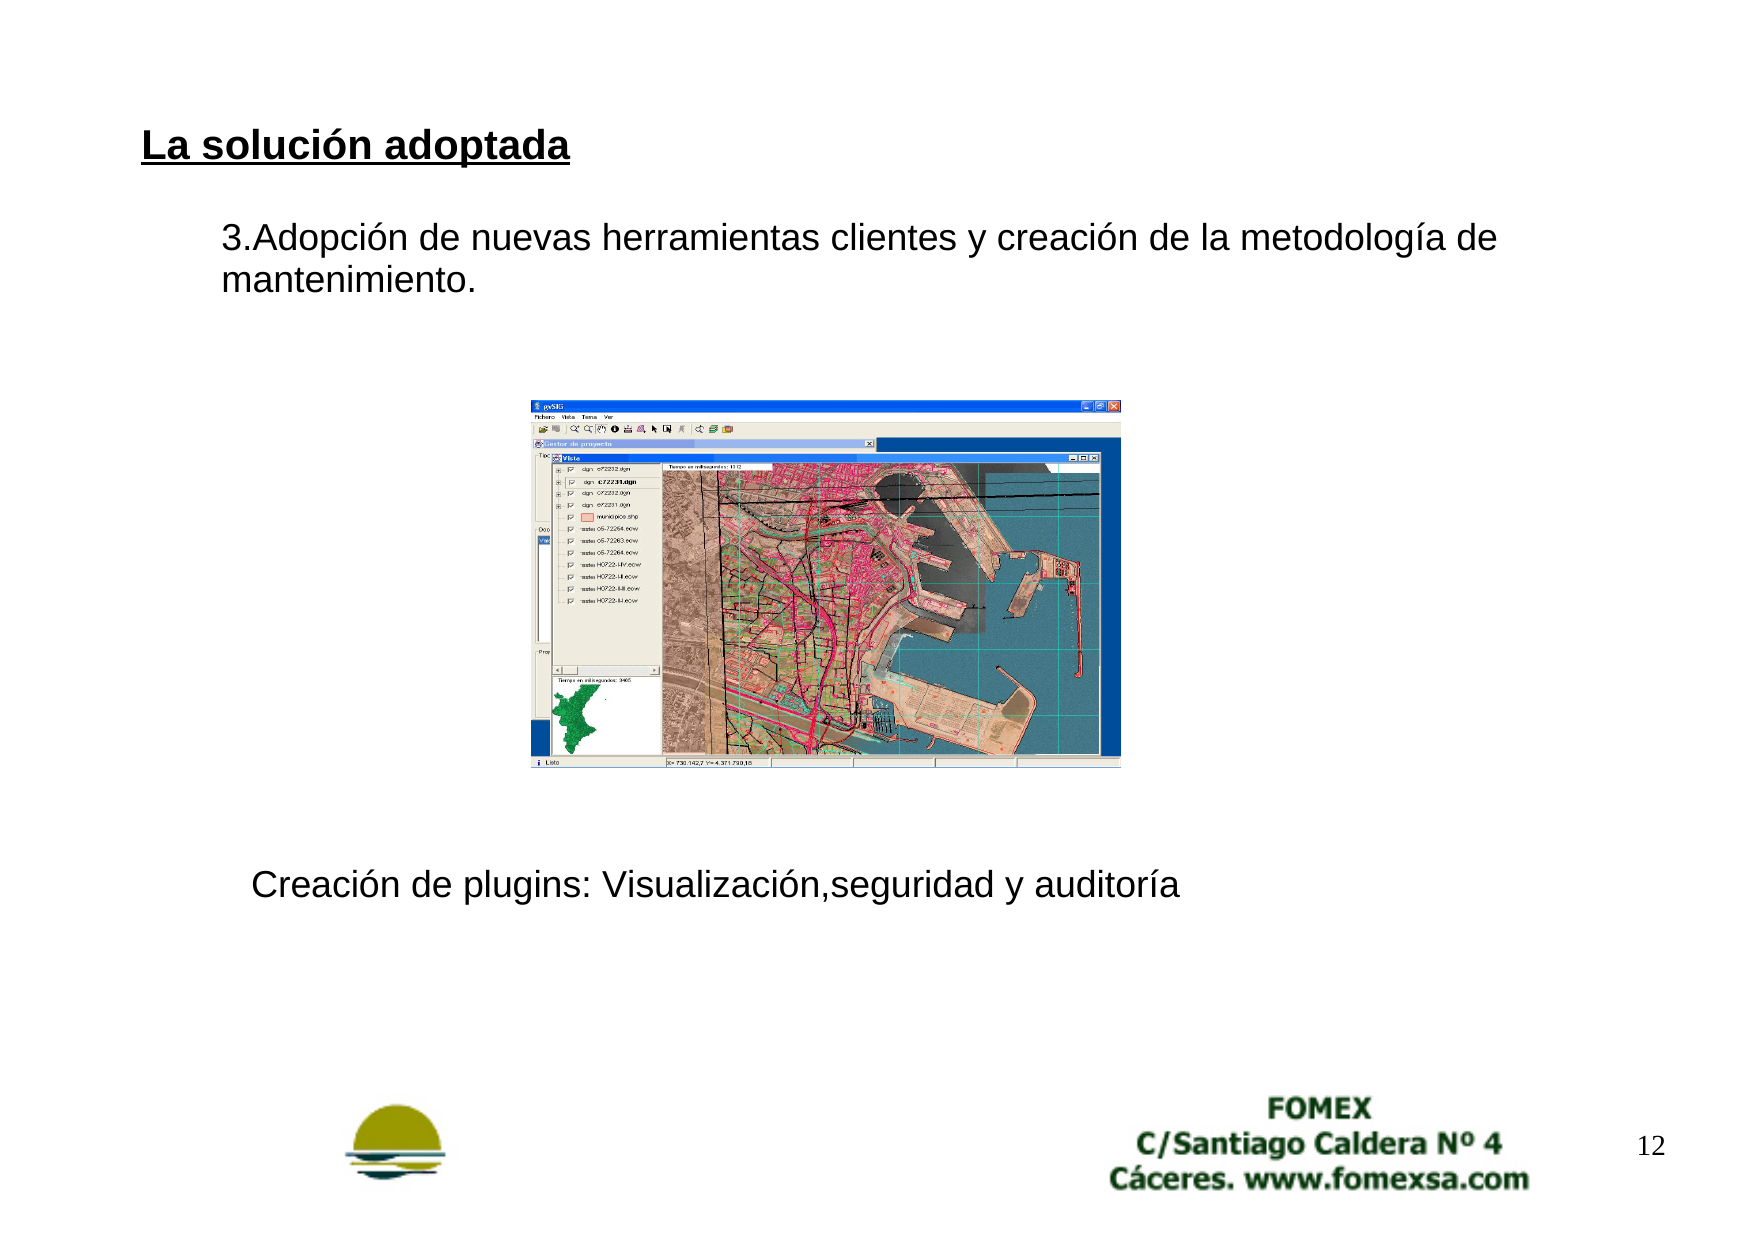

La solución adoptada
3.Adopción de nuevas herramientas clientes y creación de la metodología de mantenimiento.
Creación de plugins: Visualización,seguridad y auditoría
FOMEX. Marzo 2007
12